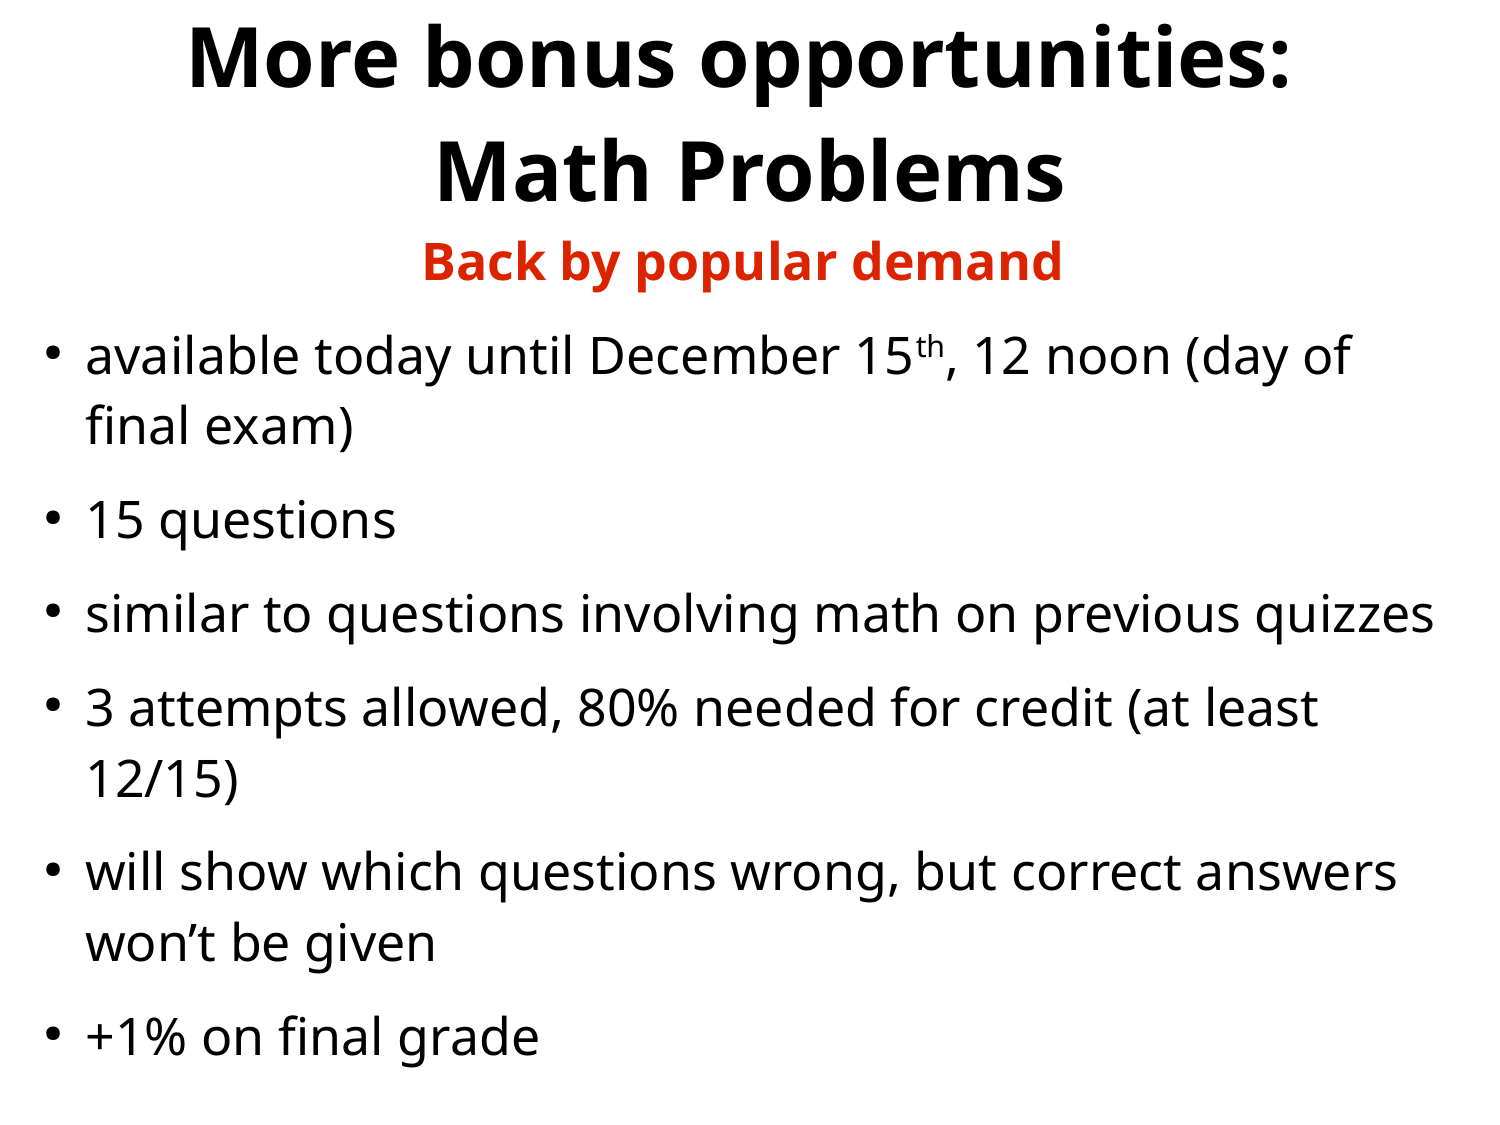

# More bonus opportunities: Math Problems
Back by popular demand
available today until December 15th, 12 noon (day of final exam)
15 questions
similar to questions involving math on previous quizzes
3 attempts allowed, 80% needed for credit (at least 12/15)
will show which questions wrong, but correct answers won’t be given
+1% on final grade